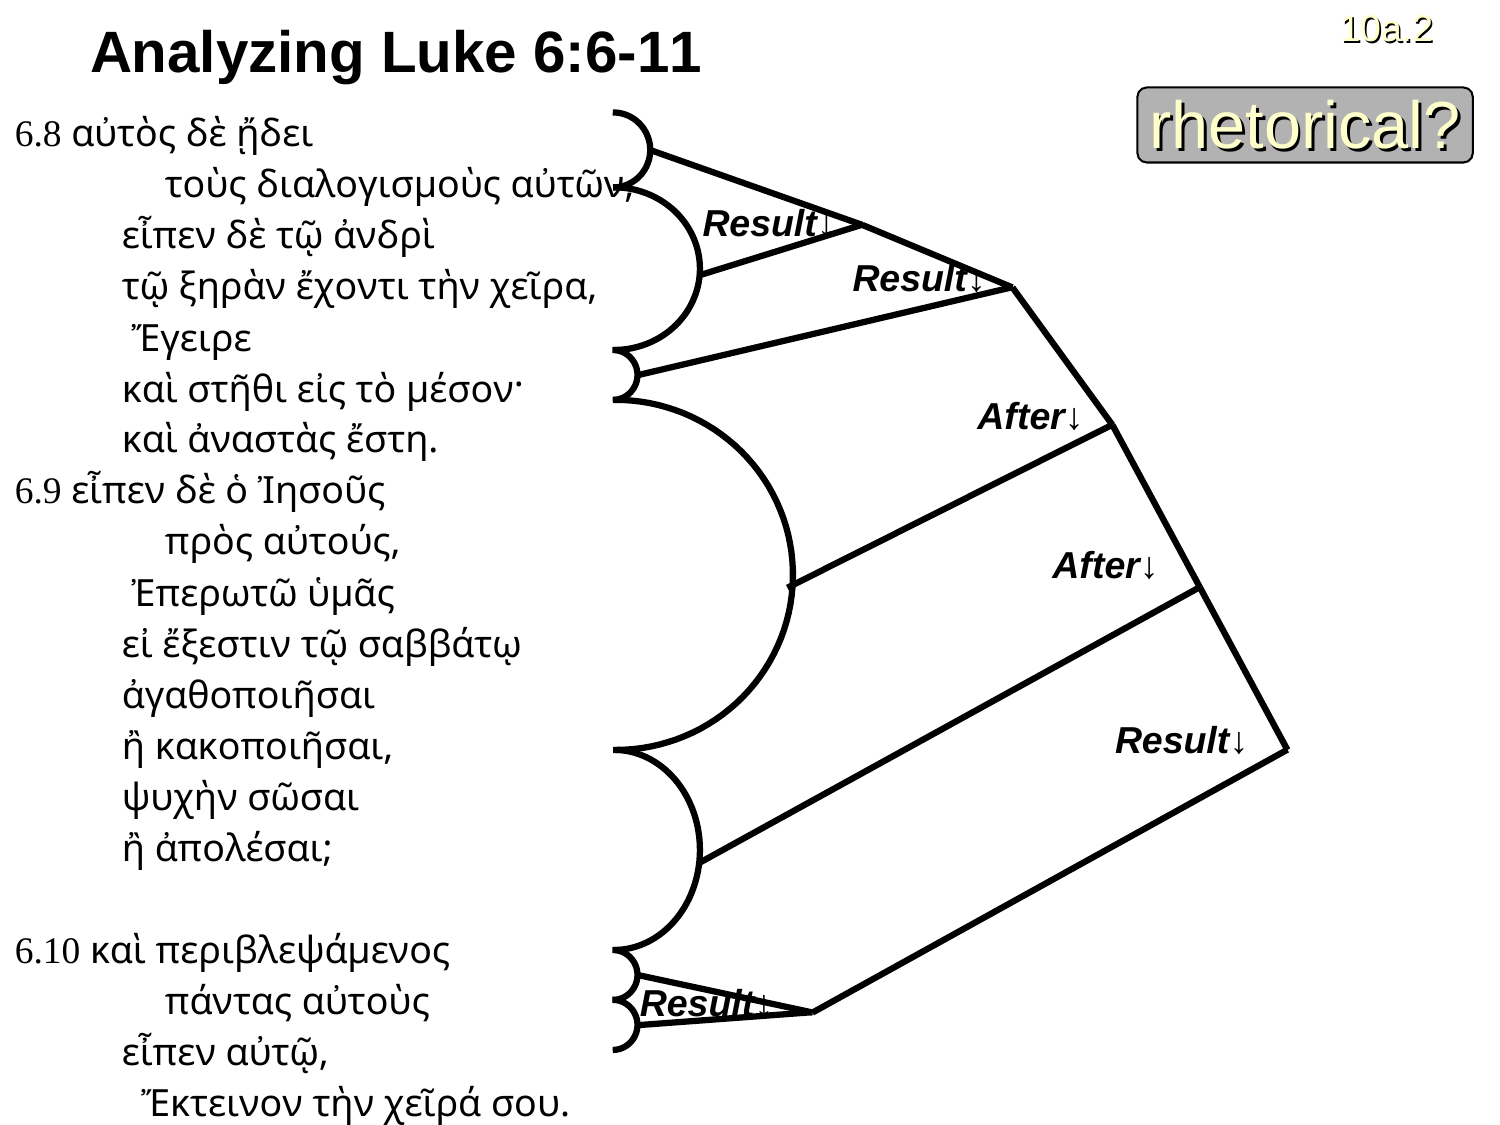

10a.2
Analyzing Luke 6:6-11
rhetorical?
6.8 αὐτὸς δὲ ᾔδει
	τοὺς διαλογισμοὺς αὐτῶν,
 εἶπεν δὲ τῷ ἀνδρὶ
 τῷ ξηρὰν ἔχοντι τὴν χεῖρα,
 Ἔγειρε
 καὶ στῆθι εἰς τὸ μέσον·
 καὶ ἀναστὰς ἔστη.
6.9 εἶπεν δὲ ὁ Ἰησοῦς
	πρὸς αὐτούς,
 Ἐπερωτῶ ὑμᾶς
 εἰ ἔξεστιν τῷ σαββάτῳ
 ἀγαθοποιῆσαι
 ἢ κακοποιῆσαι,
 ψυχὴν σῶσαι
 ἢ ἀπολέσαι;
6.10 καὶ περιβλεψάμενος
	πάντας αὐτοὺς
 εἶπεν αὐτῷ,
 Ἔκτεινον τὴν χεῖρά σου.
 ὁ δὲ ἐποίησεν,
 καὶ ἀπεκατεστάθη
	ἡ χεὶρ αὐτοῦ.
Result↓
Result↓
After↓
After↓
Result↓
Result↓